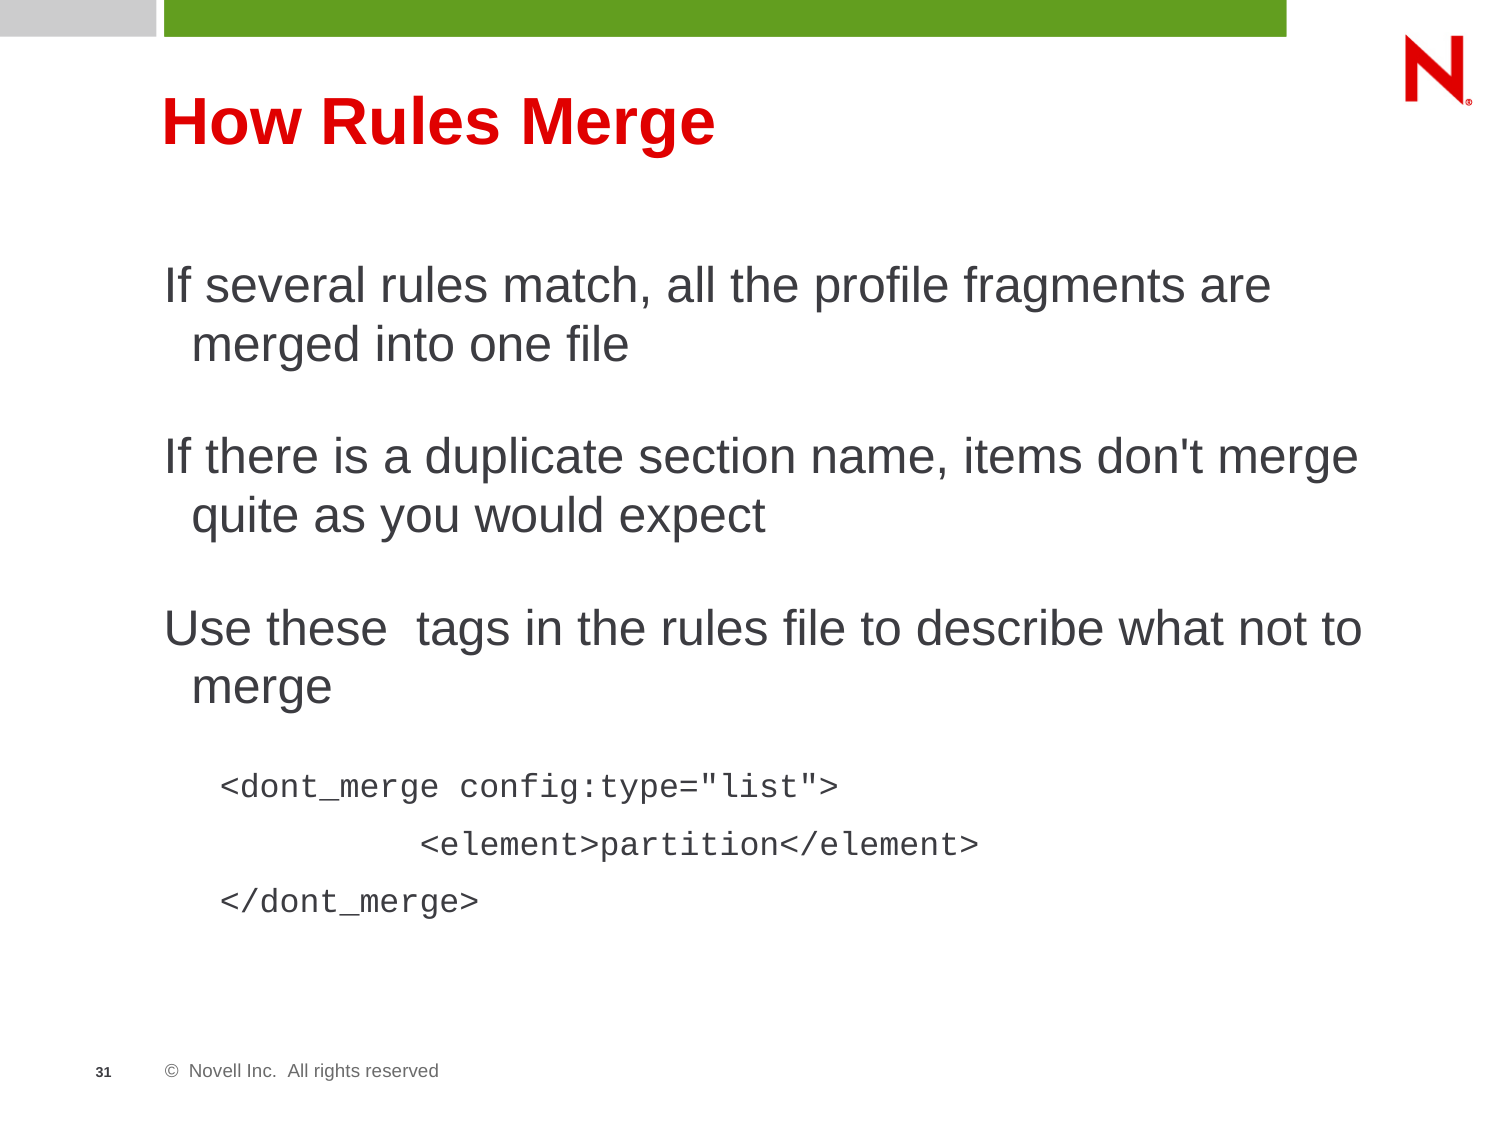

# How Rules Merge
If several rules match, all the profile fragments are merged into one file
If there is a duplicate section name, items don't merge quite as you would expect
Use these tags in the rules file to describe what not to merge
<dont_merge config:type="list">
 <element>partition</element>
</dont_merge>